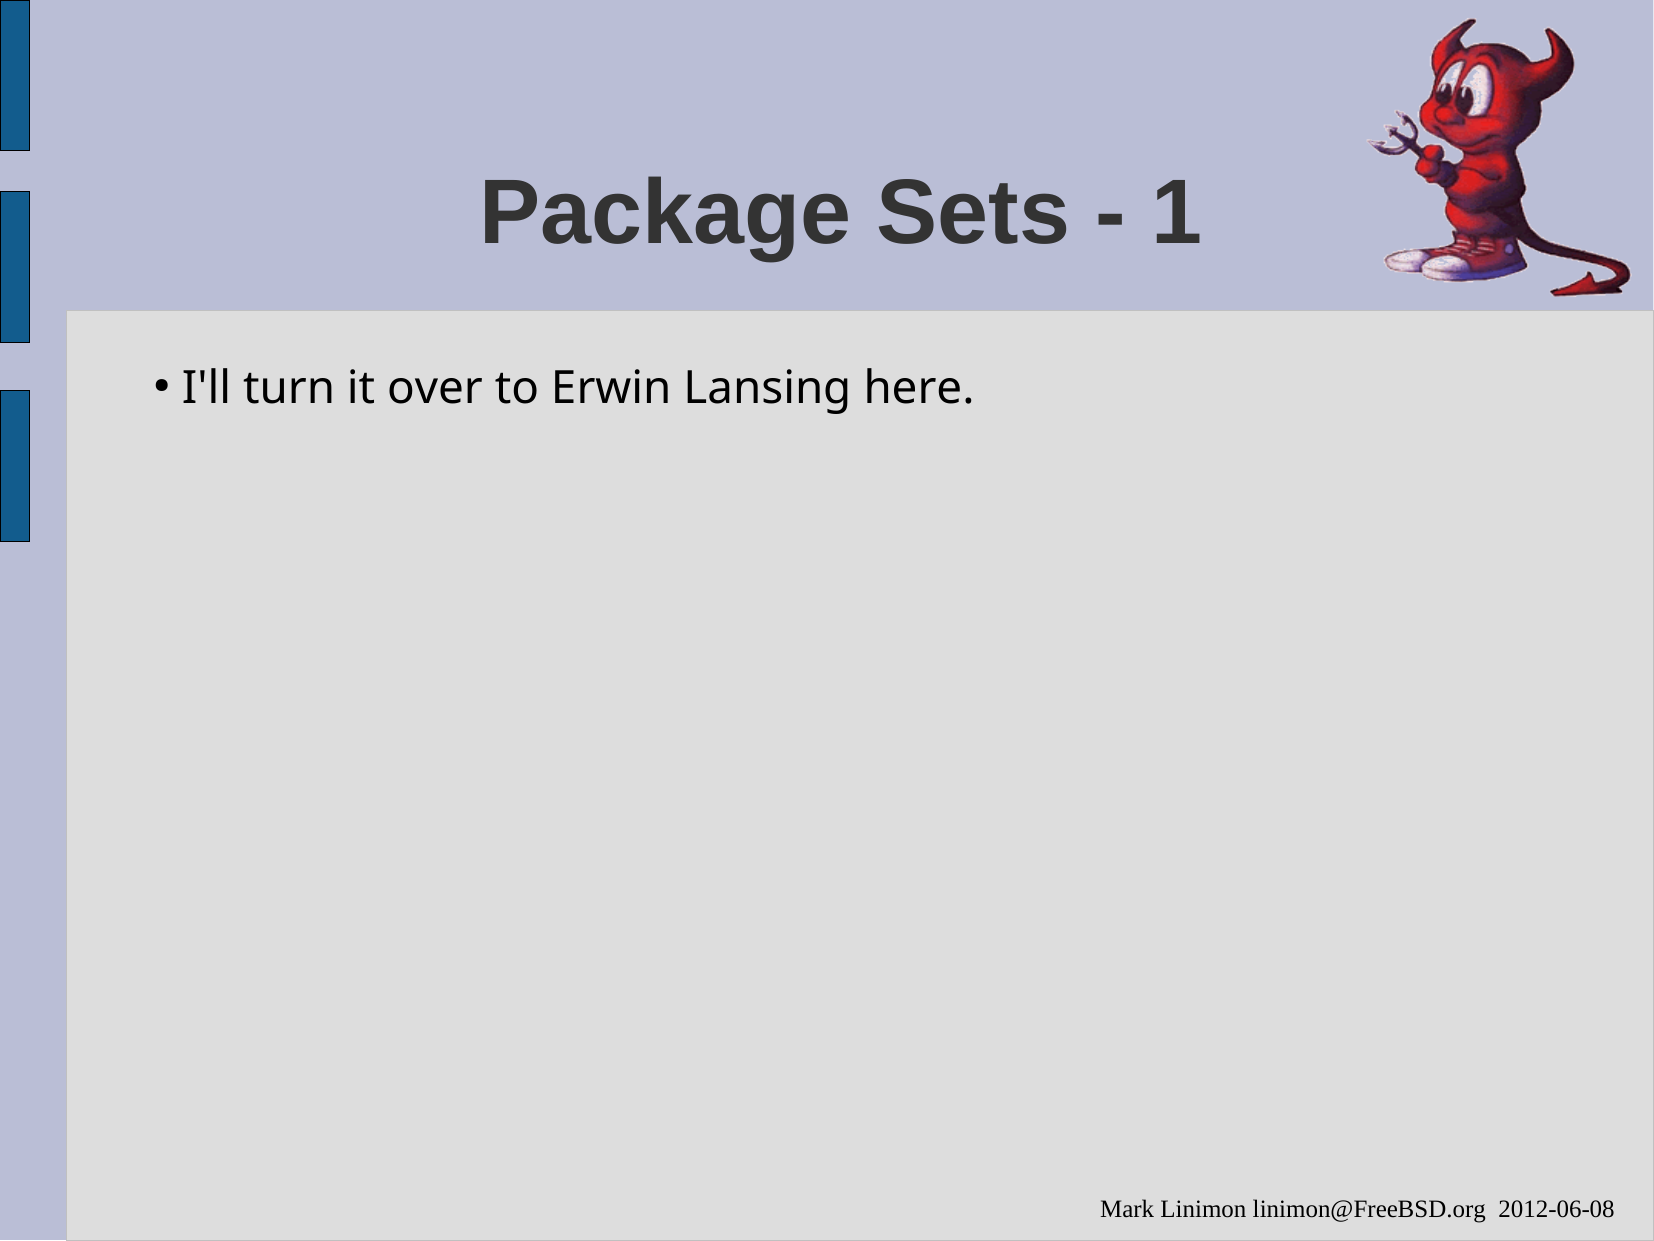

# Package Sets - 1
 I'll turn it over to Erwin Lansing here.
Mark Linimon linimon@FreeBSD.org 2012-06-08